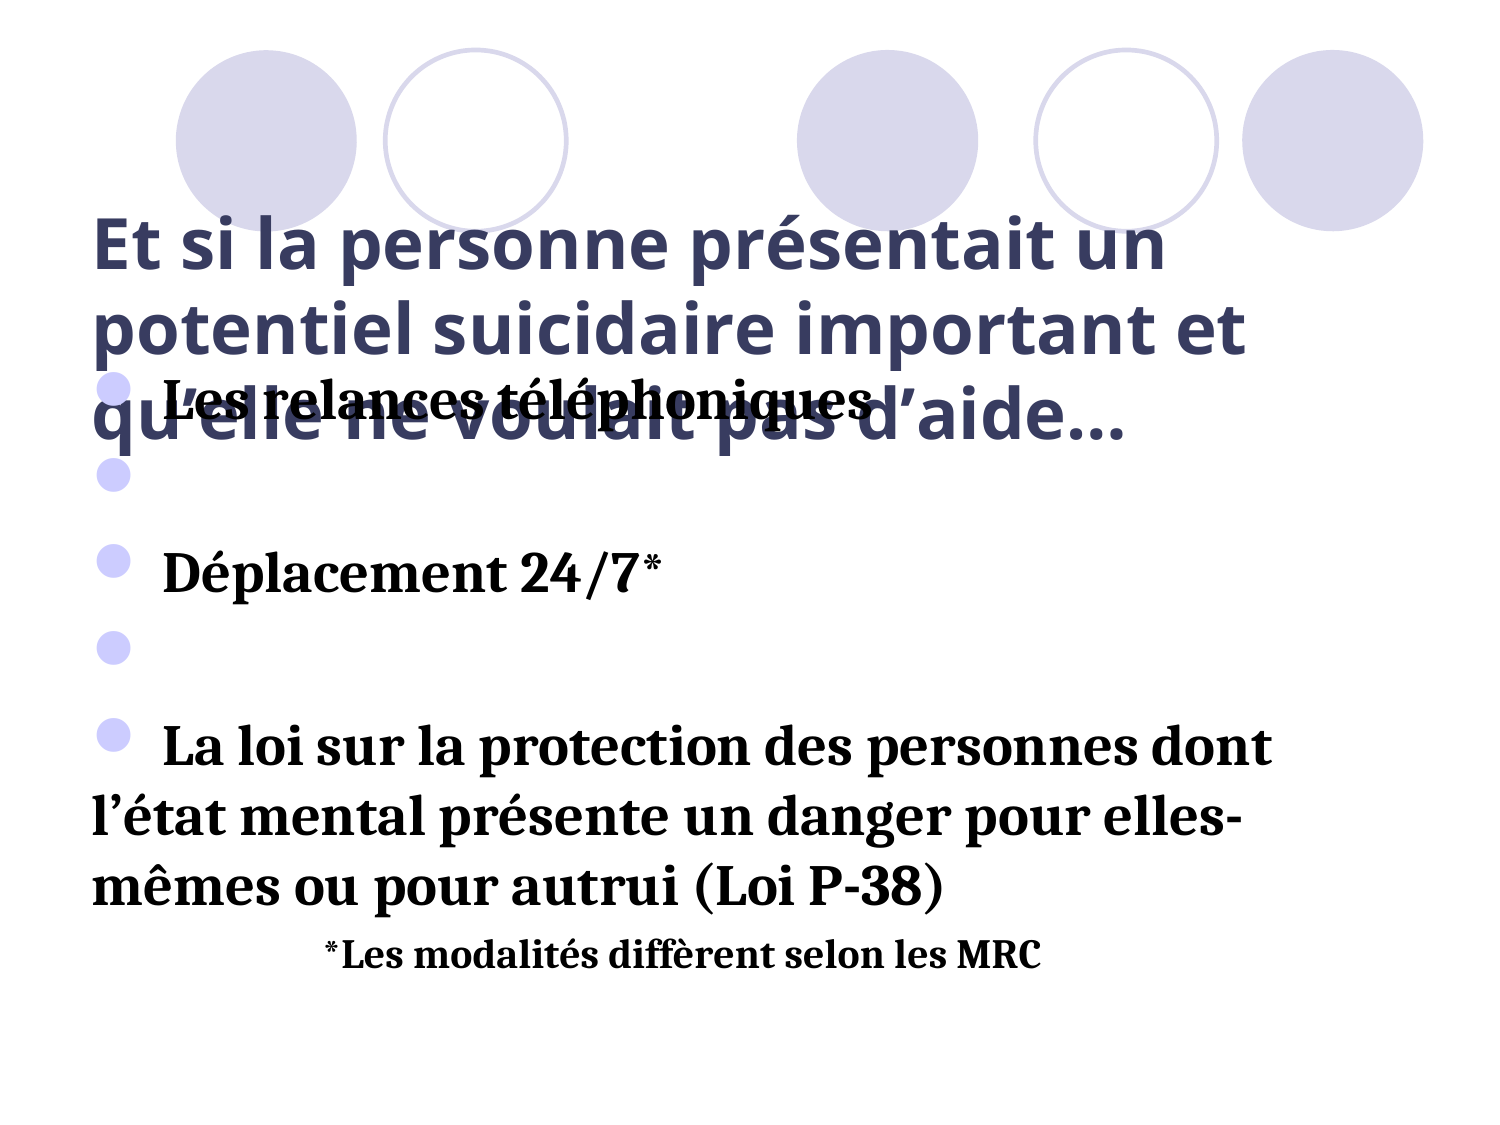

# Et si la personne présentait un potentiel suicidaire important et qu’elle ne voulait pas d’aide…
 Les relances téléphoniques
 Déplacement 24/7*
 La loi sur la protection des personnes dont l’état mental présente un danger pour elles-mêmes ou pour autrui (Loi P-38)
*Les modalités diffèrent selon les MRC